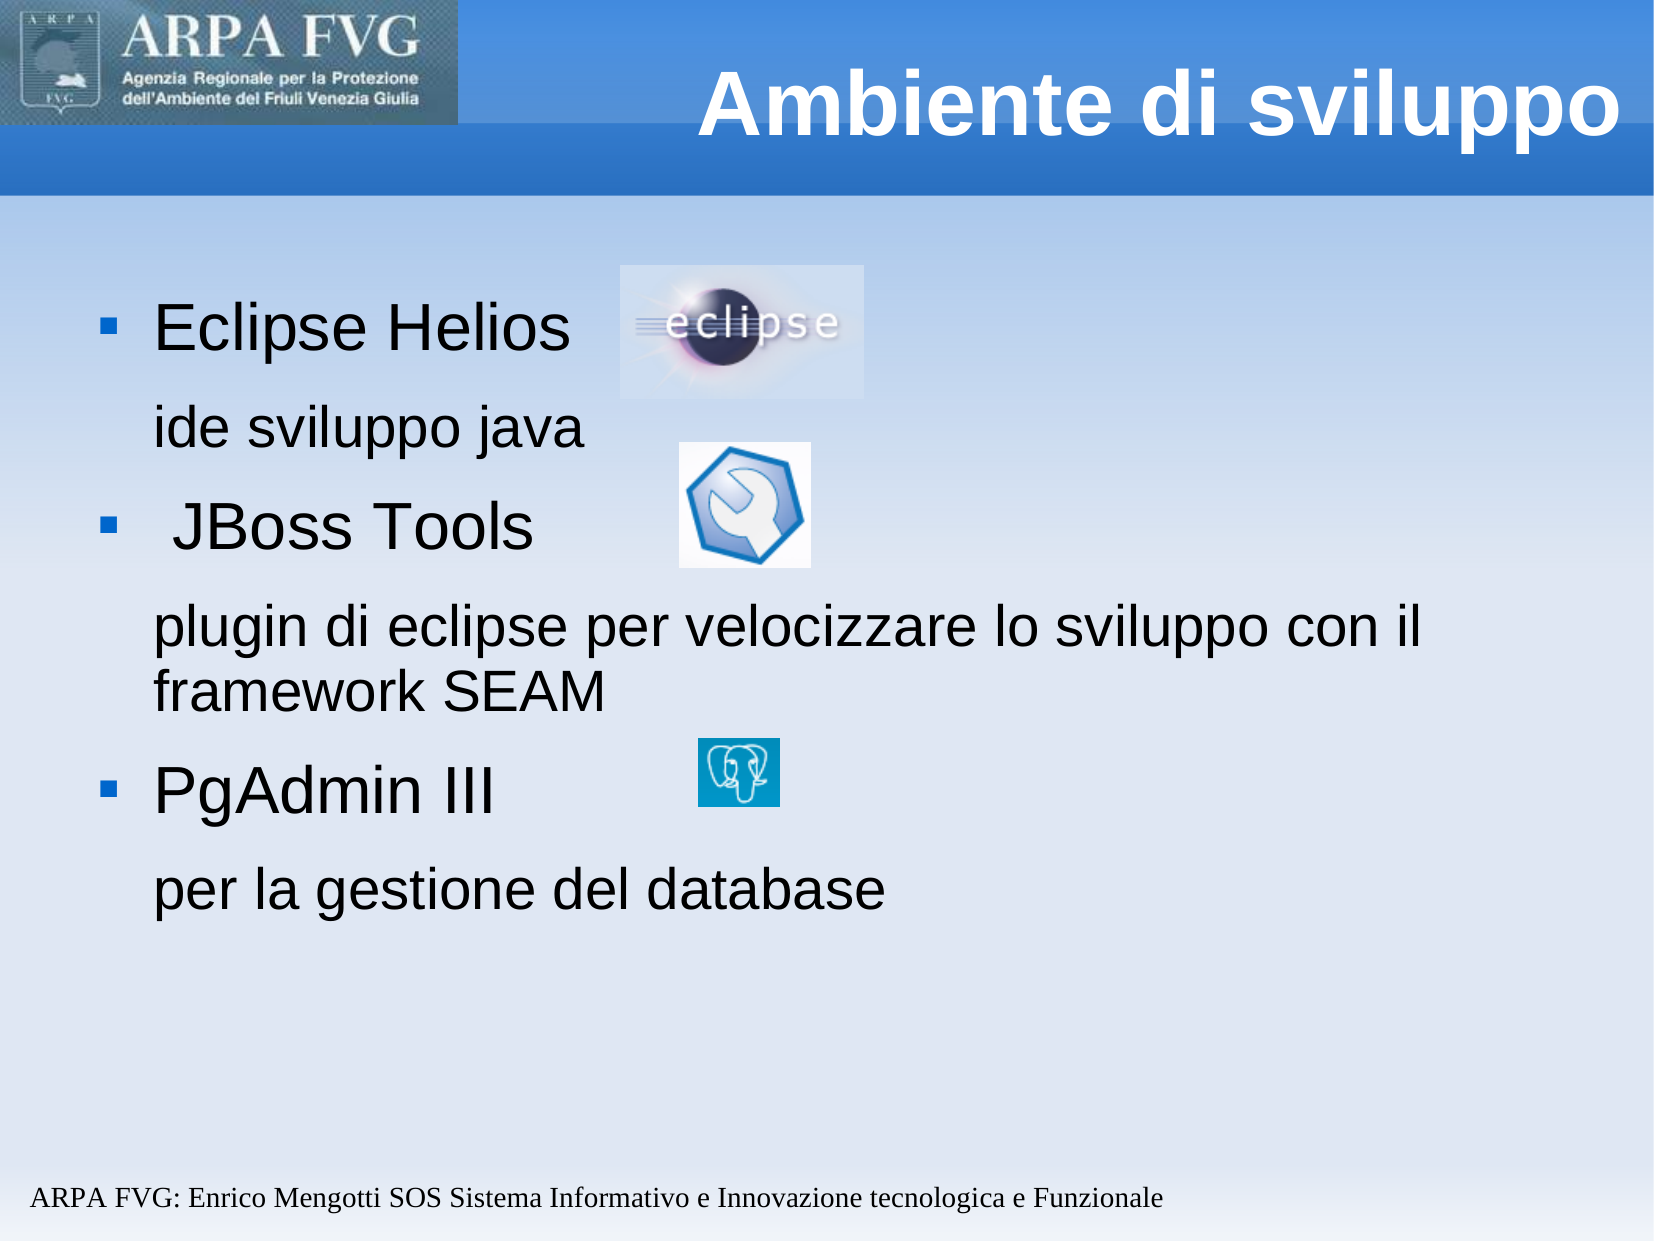

# Ambiente di sviluppo
Eclipse Helios
ide sviluppo java
 JBoss Tools
plugin di eclipse per velocizzare lo sviluppo con il framework SEAM
PgAdmin III
per la gestione del database